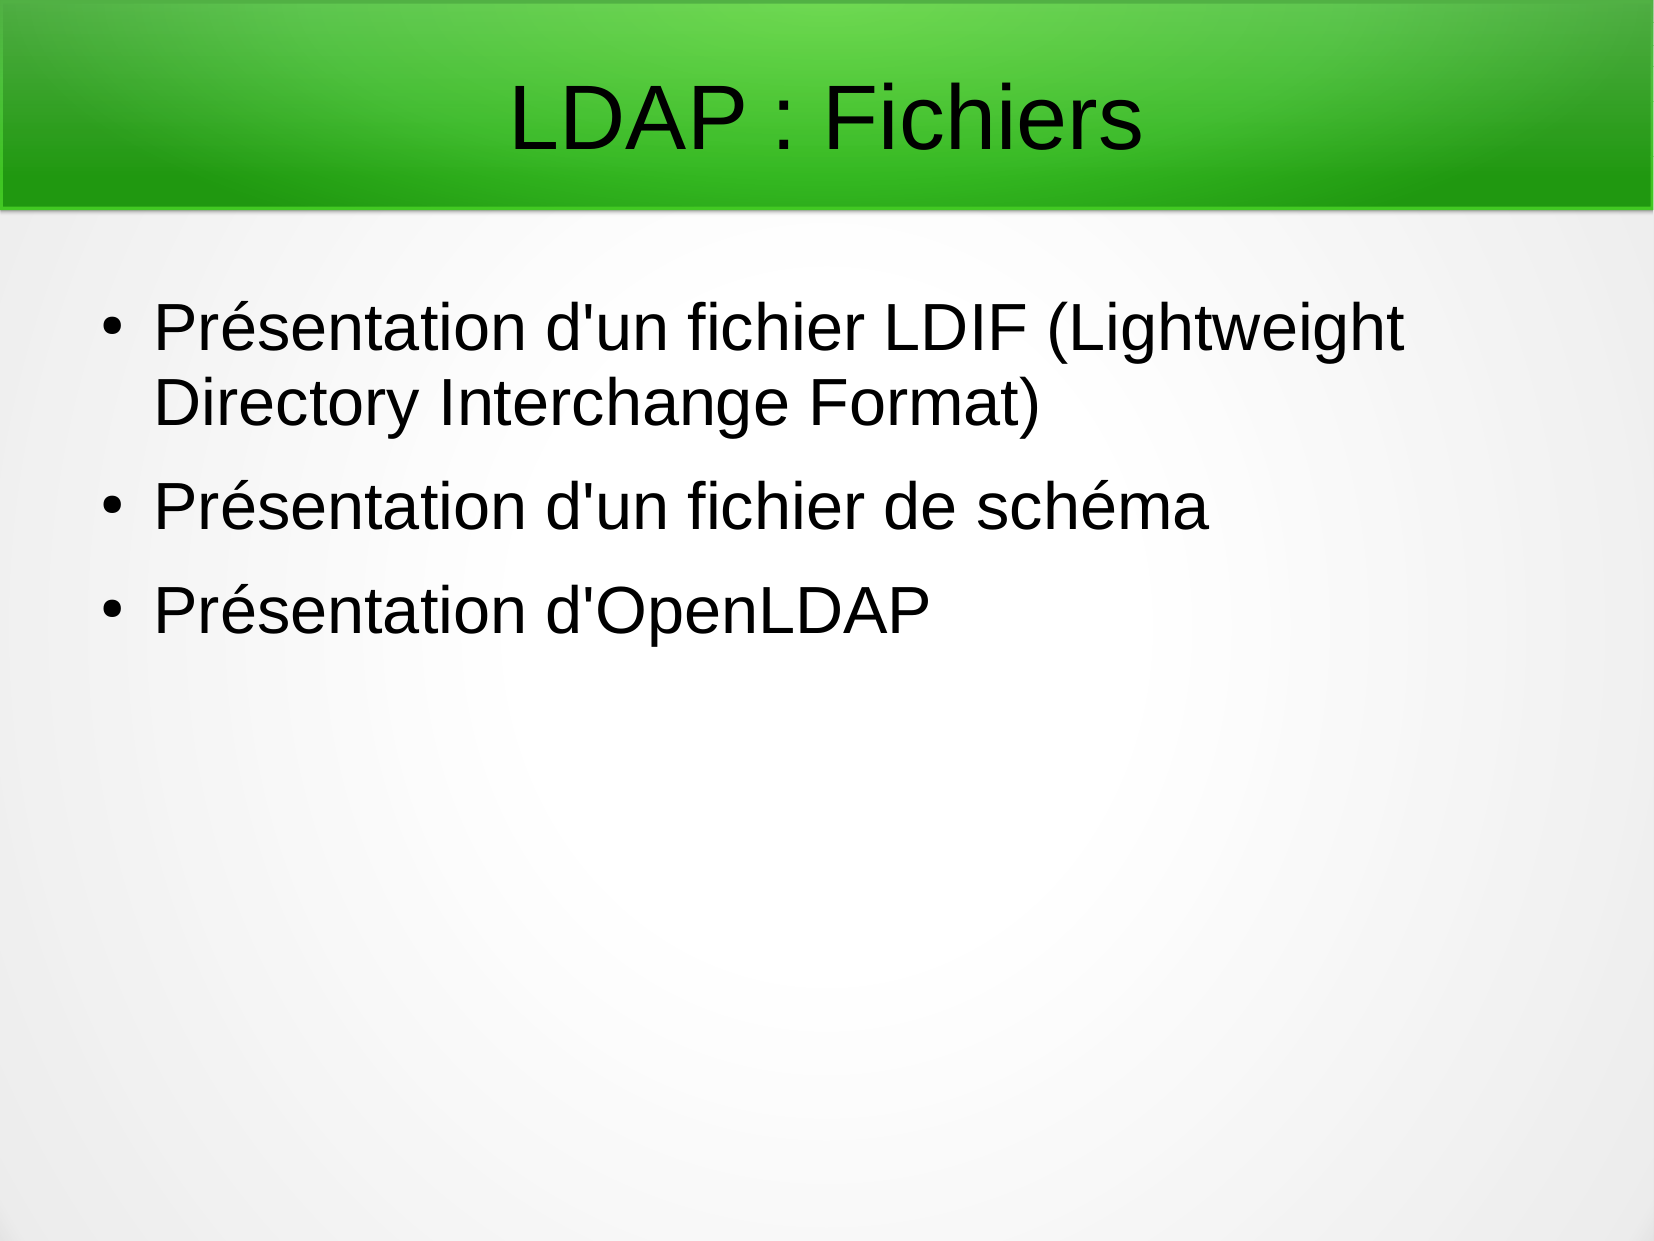

# LDAP : Fichiers
Présentation d'un fichier LDIF (Lightweight Directory Interchange Format)
Présentation d'un fichier de schéma
Présentation d'OpenLDAP